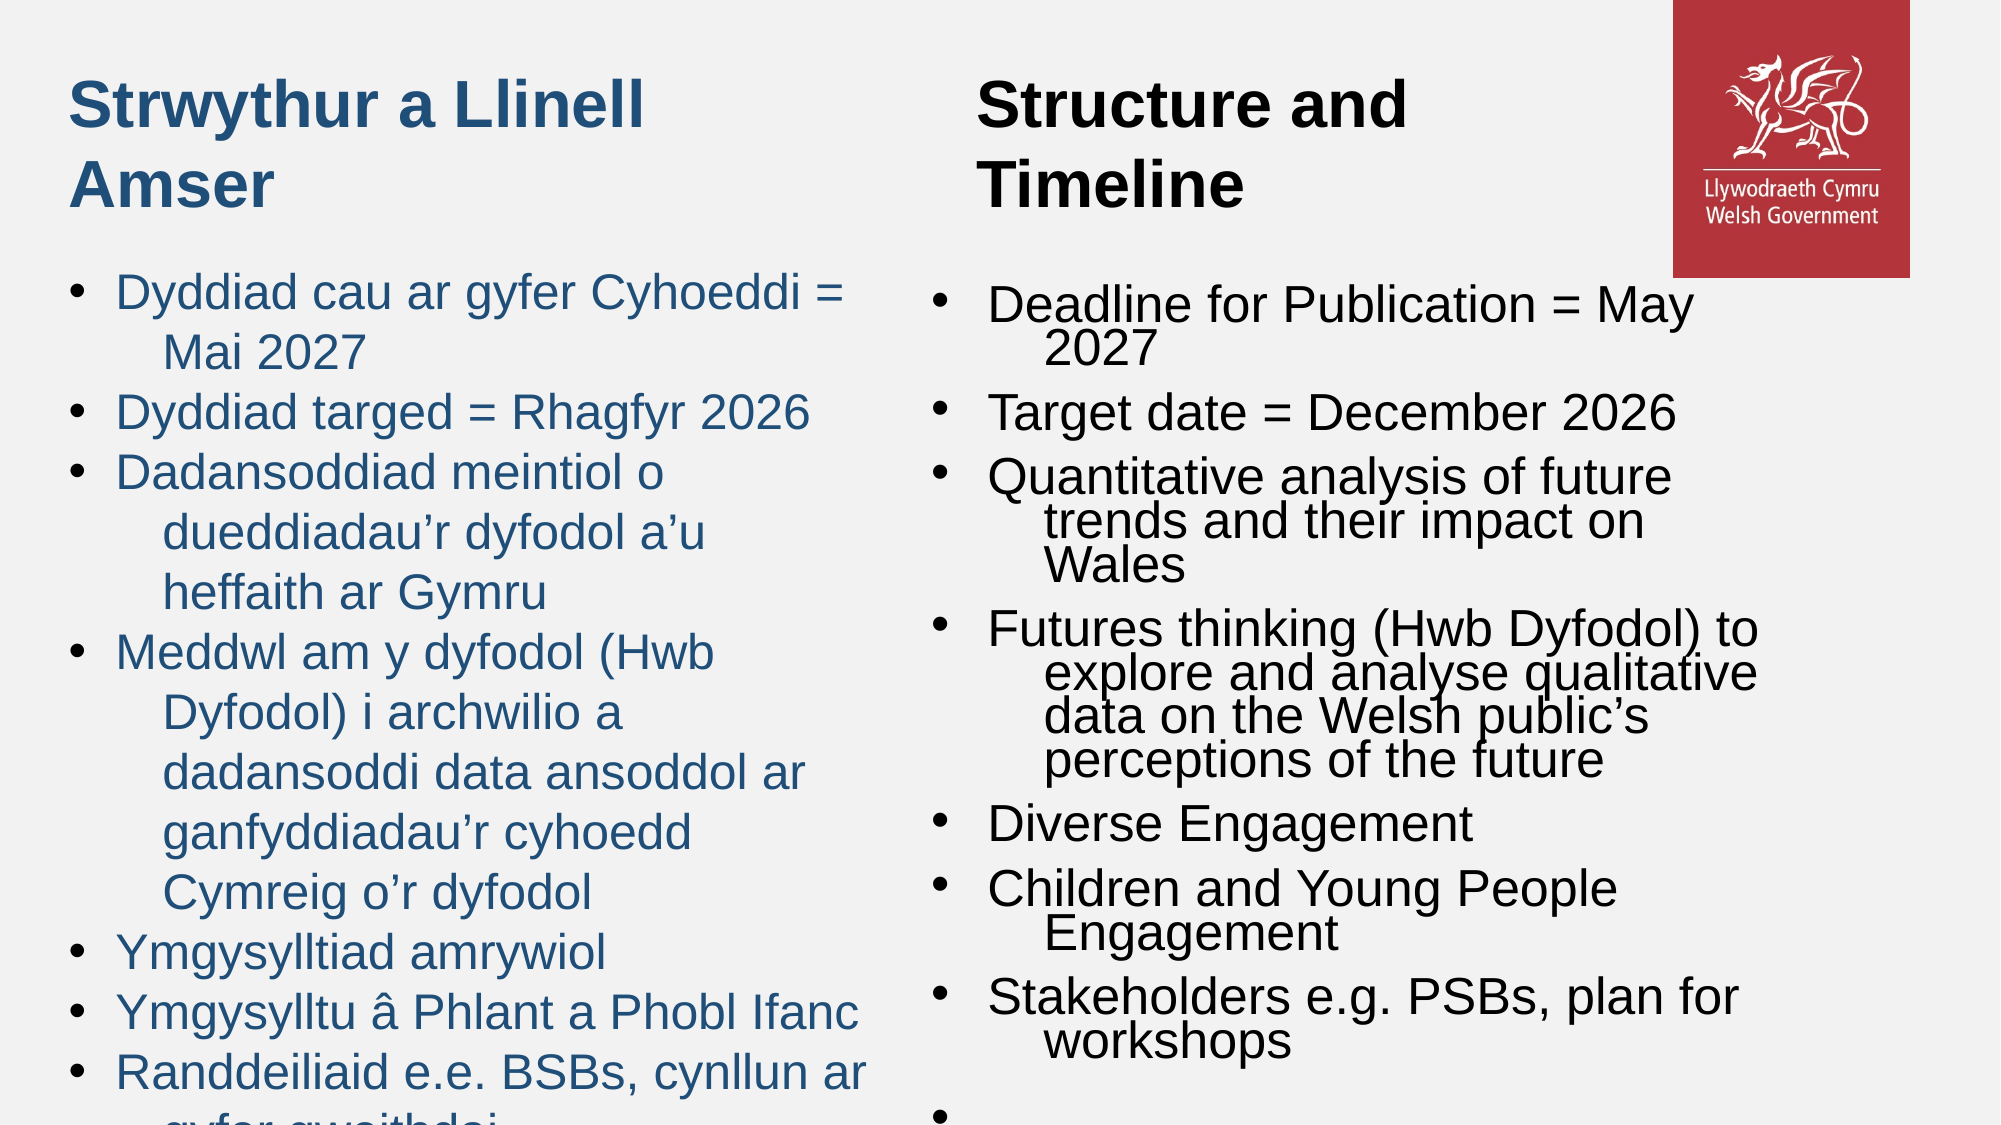

Strwythur a Llinell Amser
Structure and Timeline
Dyddiad cau ar gyfer Cyhoeddi = Mai 2027
Dyddiad targed = Rhagfyr 2026
Dadansoddiad meintiol o dueddiadau’r dyfodol a’u heffaith ar Gymru
Meddwl am y dyfodol (Hwb Dyfodol) i archwilio a dadansoddi data ansoddol ar ganfyddiadau’r cyhoedd Cymreig o’r dyfodol
Ymgysylltiad amrywiol
Ymgysylltu â Phlant a Phobl Ifanc
Randdeiliaid e.e. BSBs, cynllun ar gyfer gweithdai
# Deadline for Publication = May 2027
Target date = December 2026
Quantitative analysis of future trends and their impact on Wales
Futures thinking (Hwb Dyfodol) to explore and analyse qualitative data on the Welsh public’s perceptions of the future
Diverse Engagement
Children and Young People Engagement
Stakeholders e.g. PSBs, plan for workshops